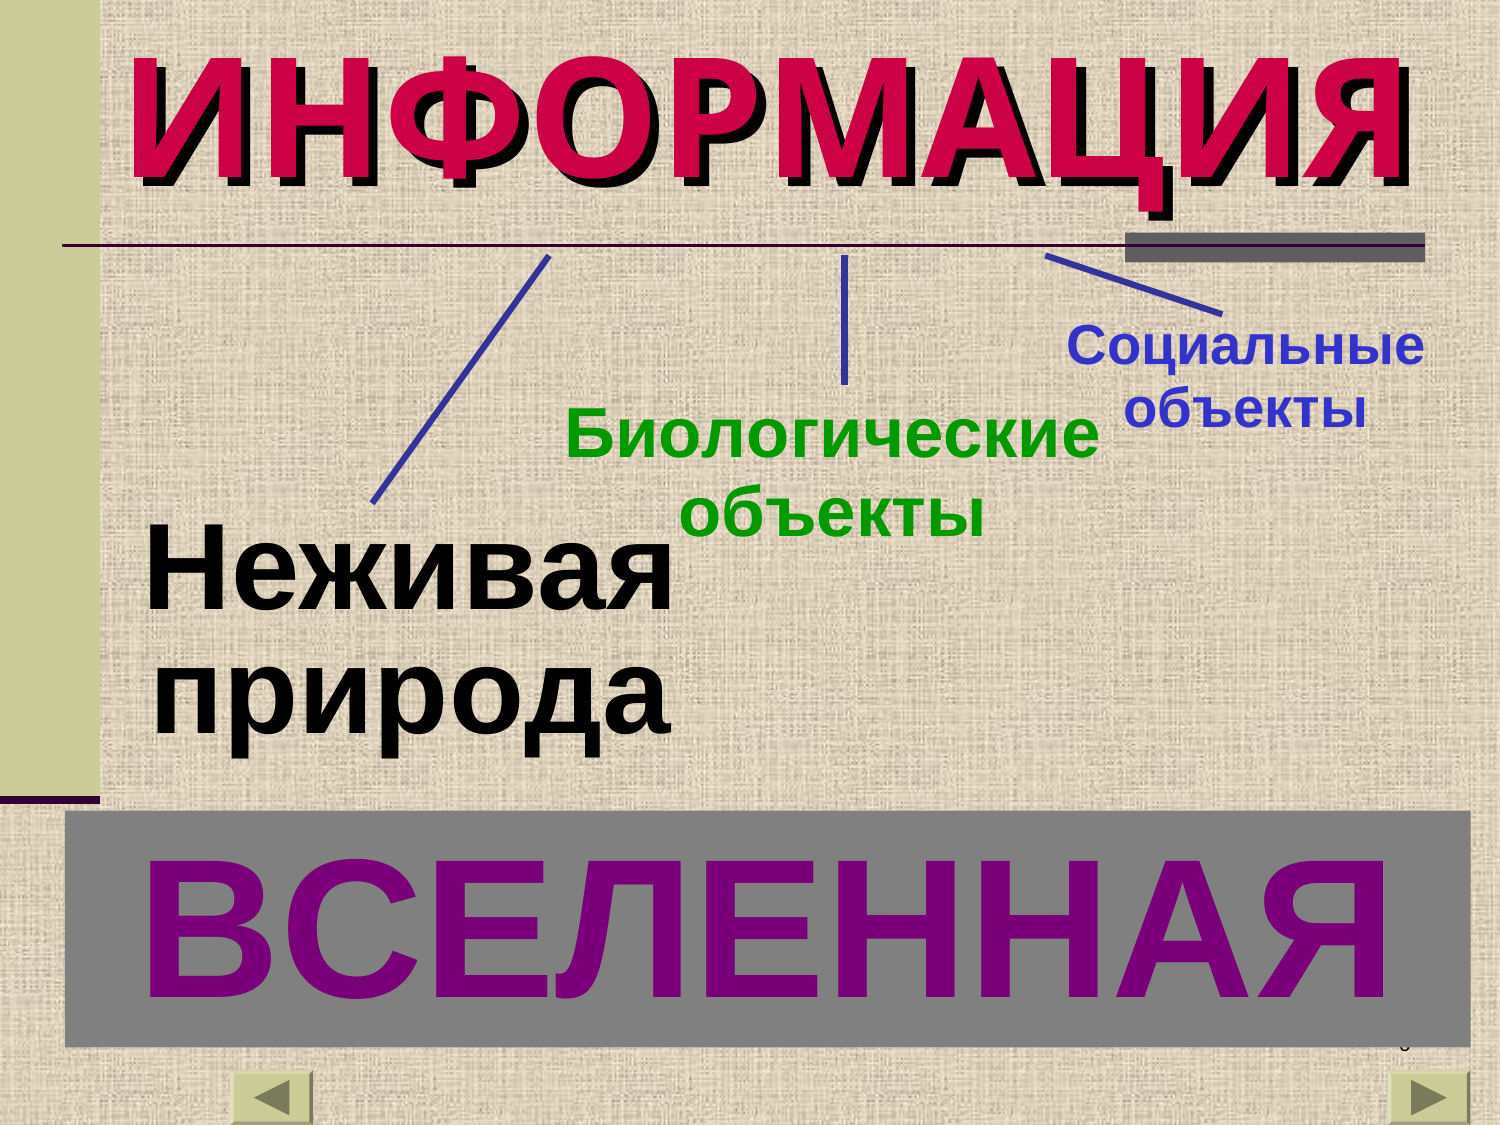

# ИНФОРМАЦИЯ
Социальные объекты
Биологические объекты
Неживая природа
ВСЕЛЕННАЯ
6